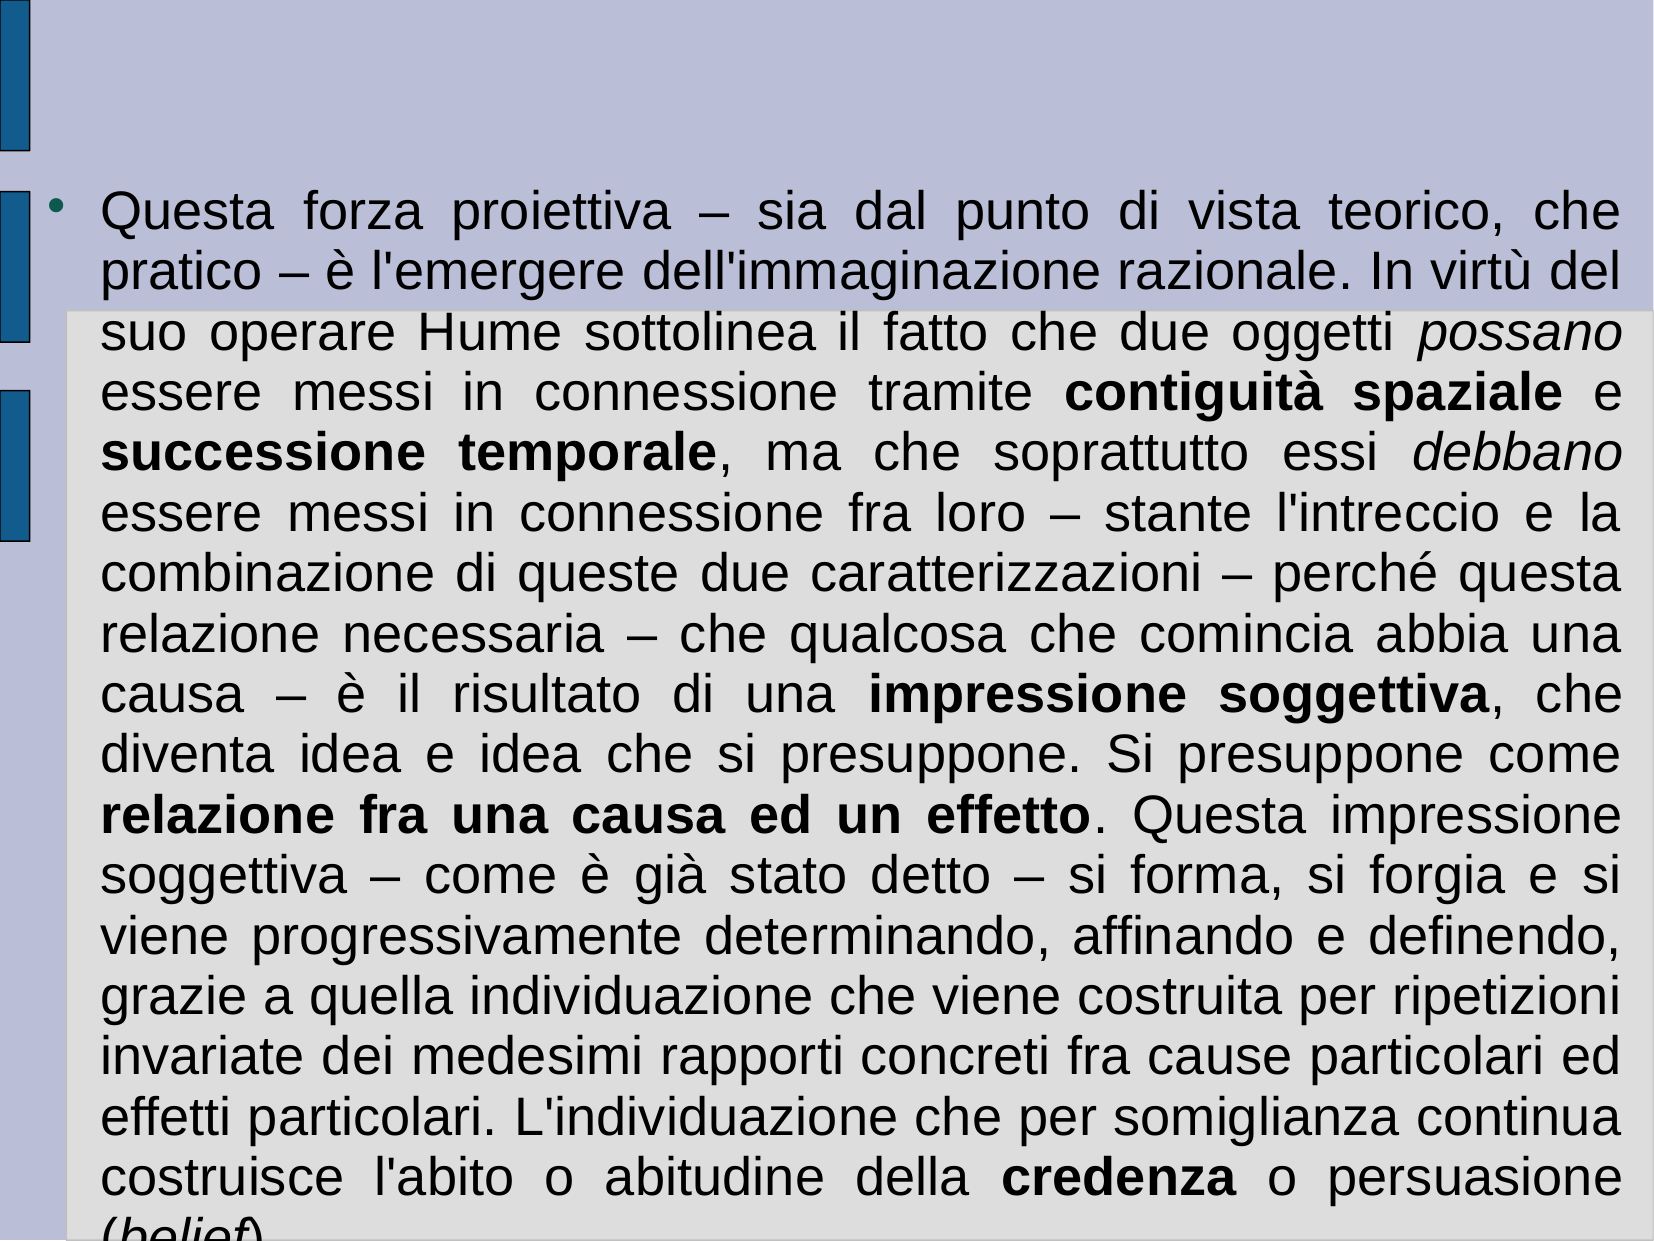

#
Questa forza proiettiva – sia dal punto di vista teorico, che pratico – è l'emergere dell'immaginazione razionale. In virtù del suo operare Hume sottolinea il fatto che due oggetti possano essere messi in connessione tramite contiguità spaziale e successione temporale, ma che soprattutto essi debbano essere messi in connessione fra loro – stante l'intreccio e la combinazione di queste due caratterizzazioni – perché questa relazione necessaria – che qualcosa che comincia abbia una causa – è il risultato di una impressione soggettiva, che diventa idea e idea che si presuppone. Si presuppone come relazione fra una causa ed un effetto. Questa impressione soggettiva – come è già stato detto – si forma, si forgia e si viene progressivamente determinando, affinando e definendo, grazie a quella individuazione che viene costruita per ripetizioni invariate dei medesimi rapporti concreti fra cause particolari ed effetti particolari. L'individuazione che per somiglianza continua costruisce l'abito o abitudine della credenza o persuasione (belief).